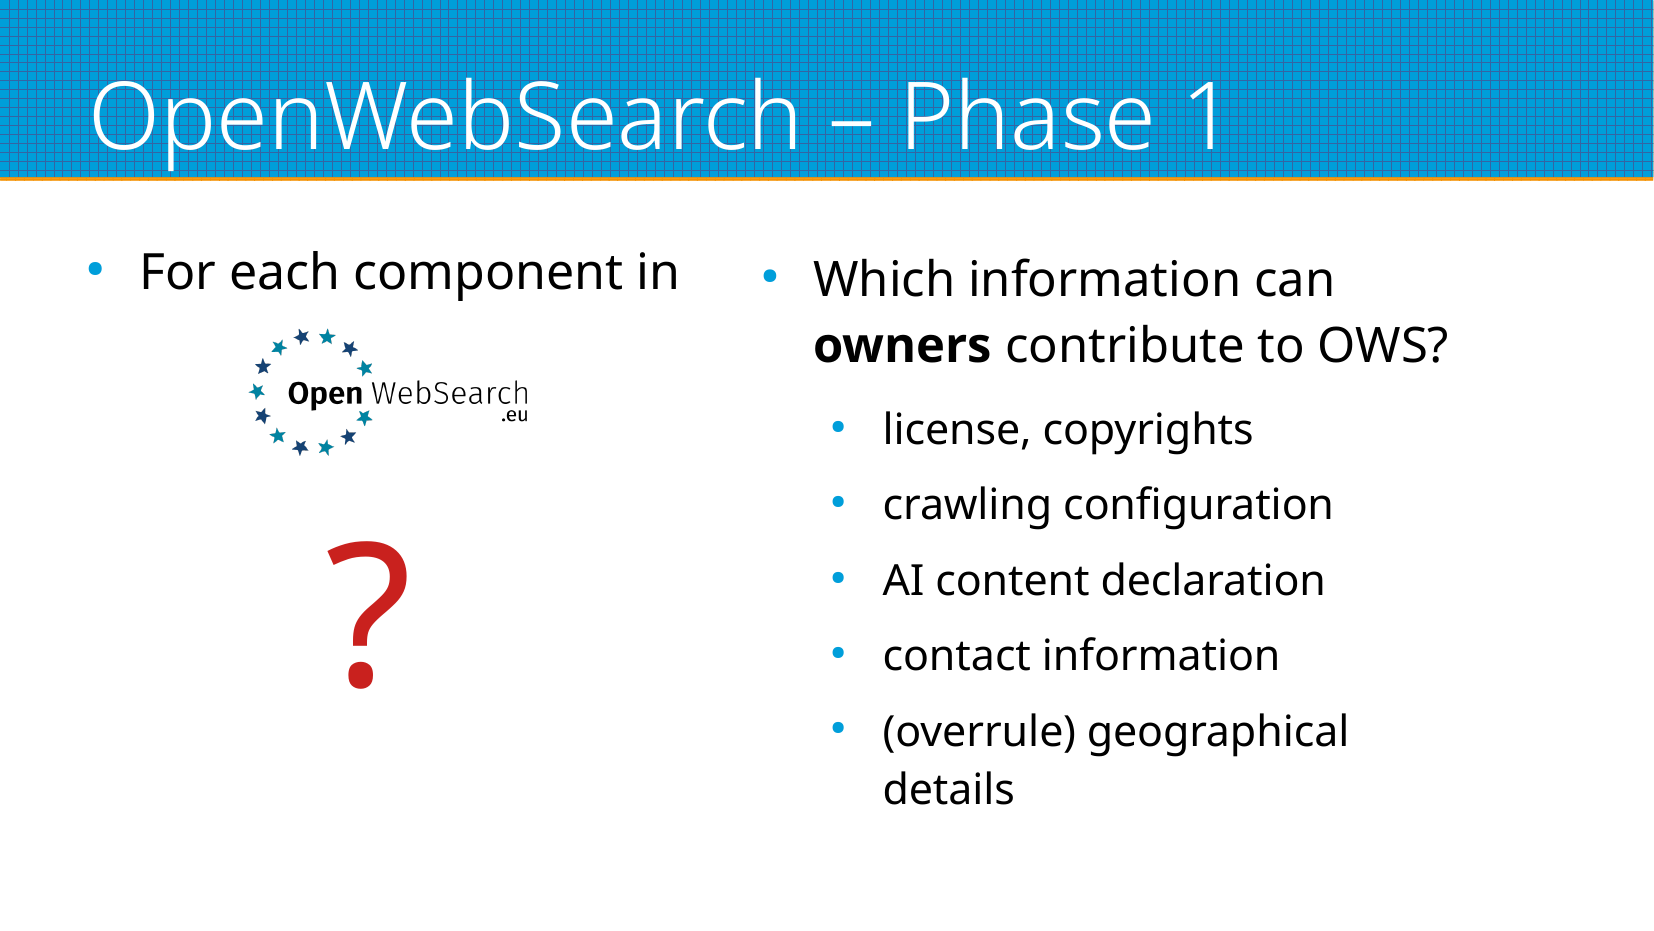

# OpenWebSearch – Phase 1
For each component in
Which information can owners contribute to OWS?
license, copyrights
crawling configuration
AI content declaration
contact information
(overrule) geographical details
?